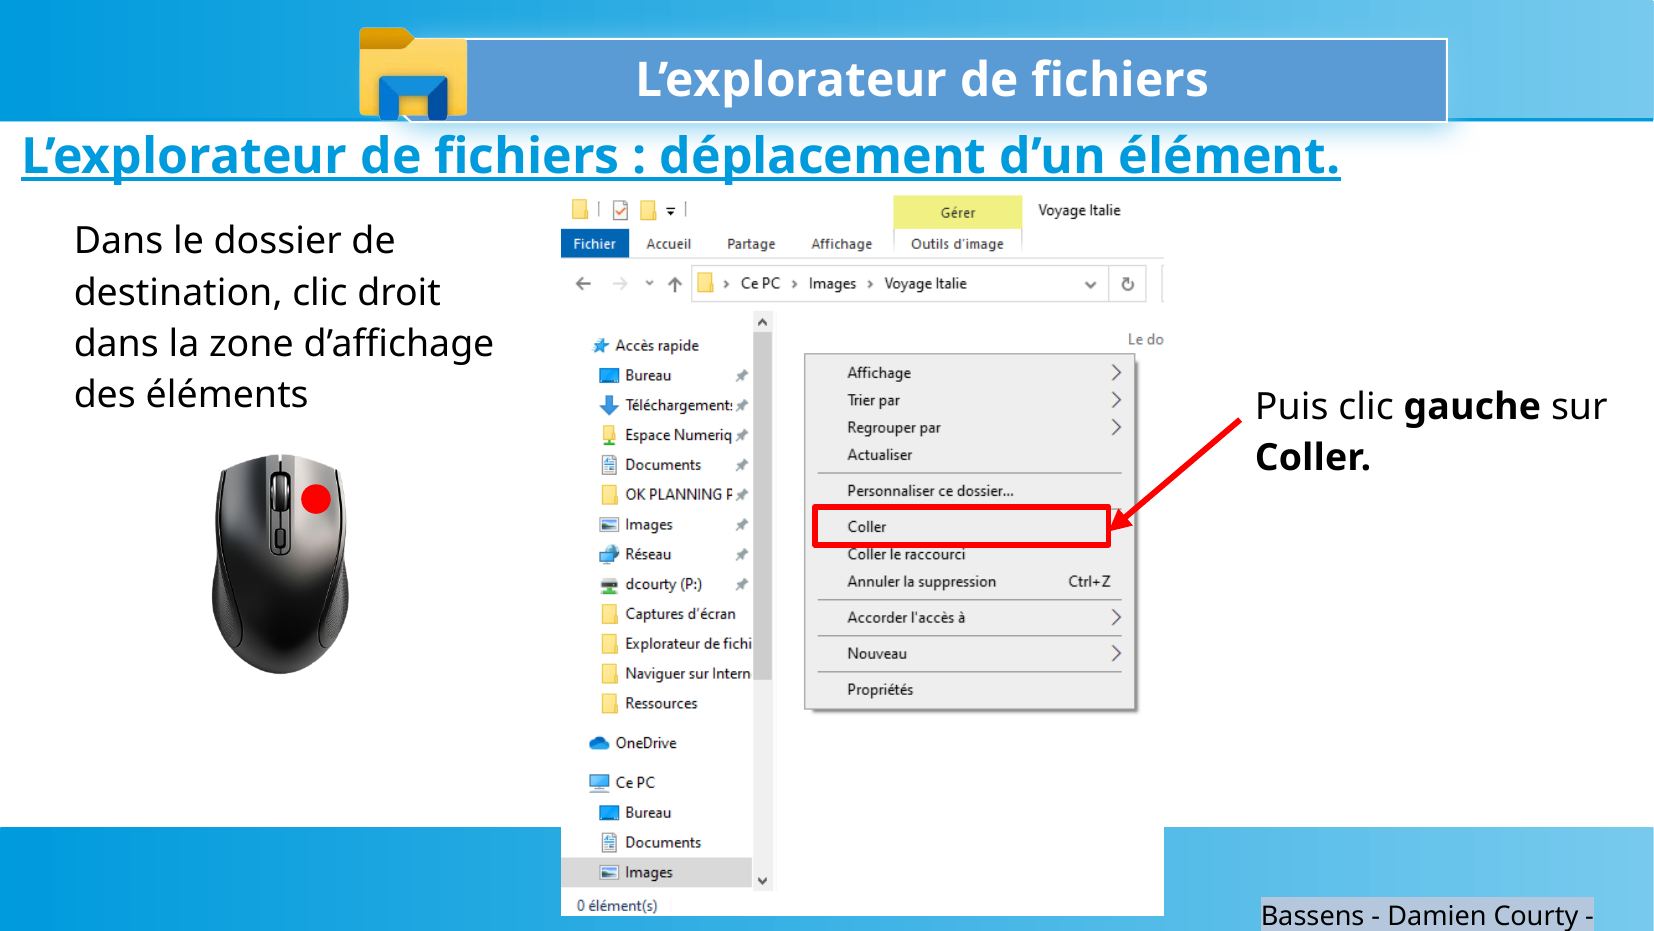

L’explorateur de fichiers
L’explorateur de fichiers : déplacement d’un élément.
Dans le dossier de destination, clic droit dans la zone d’affichage des éléments
Puis clic gauche sur Coller.
Bassens - Damien Courty - 2024